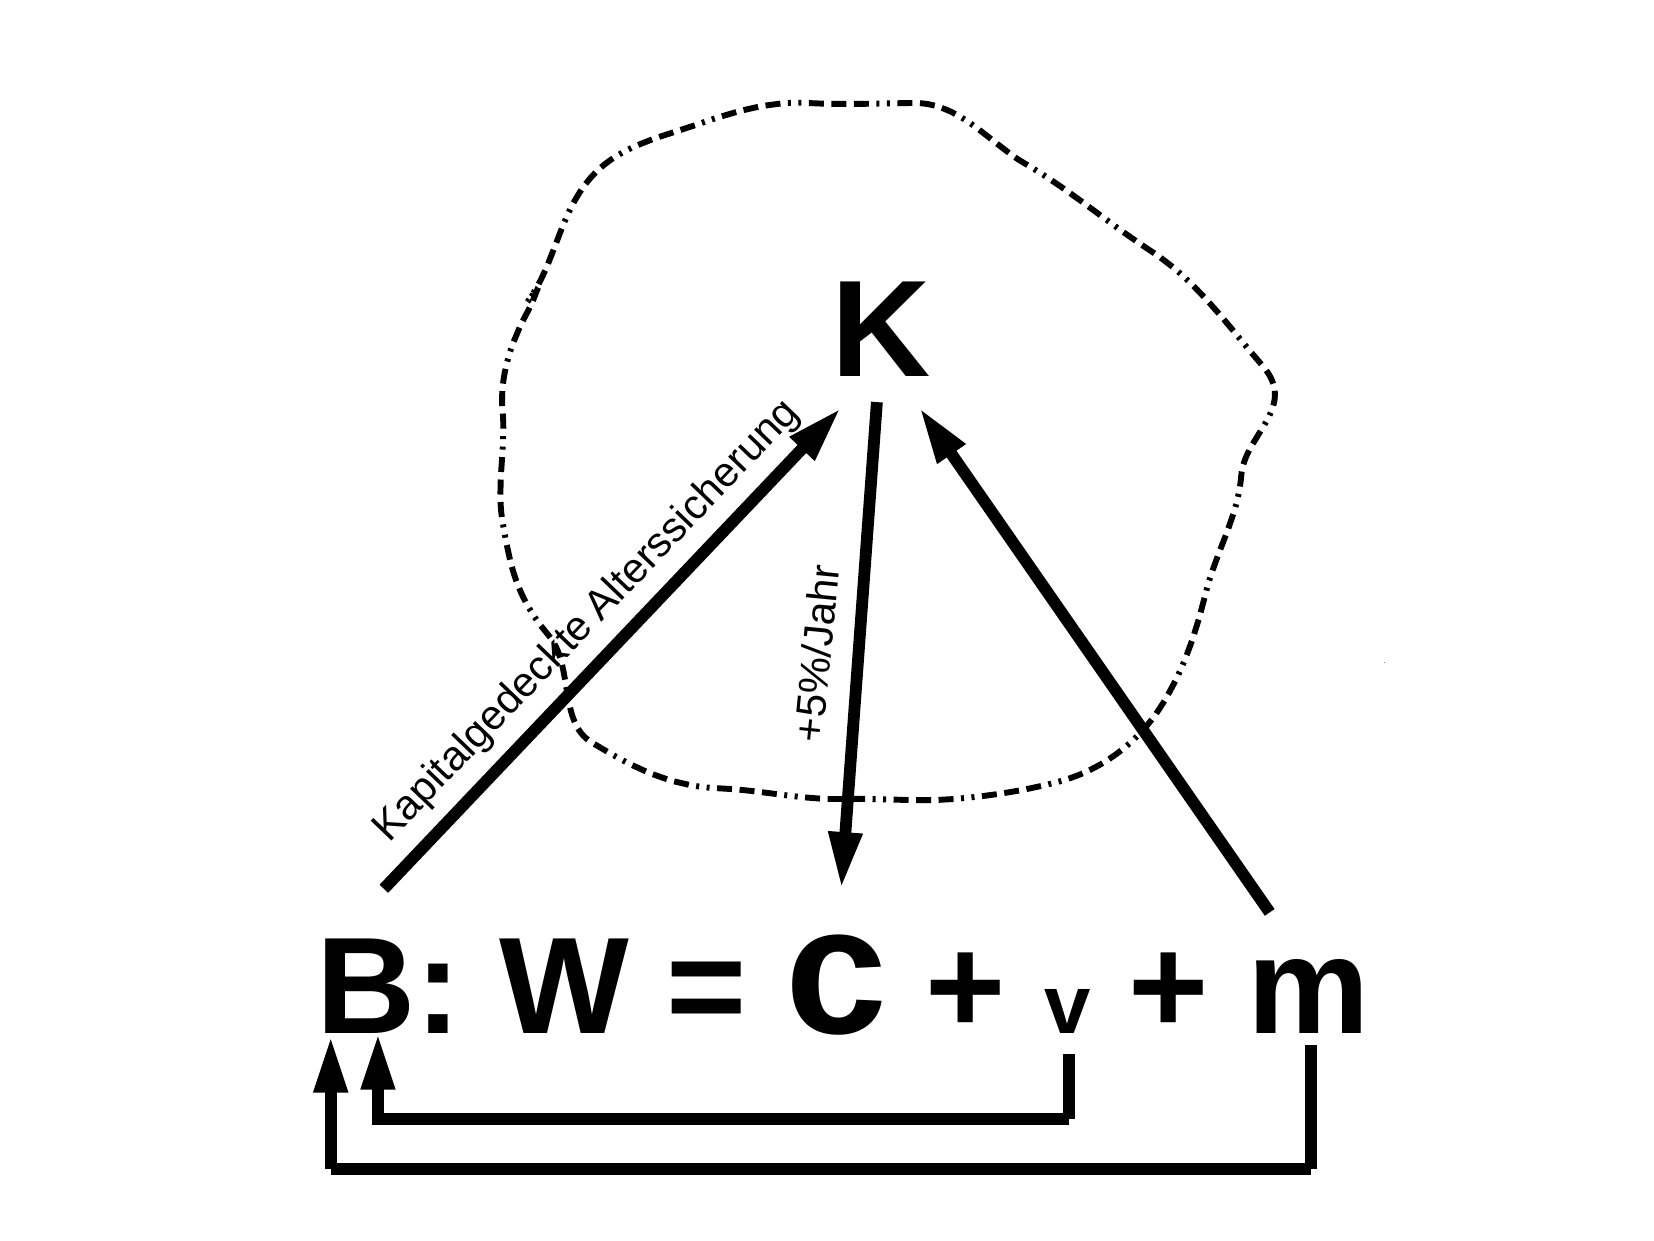

K
B: W = c + v + m
Kapitalgedeckte Alterssicherung
+5%/Jahr